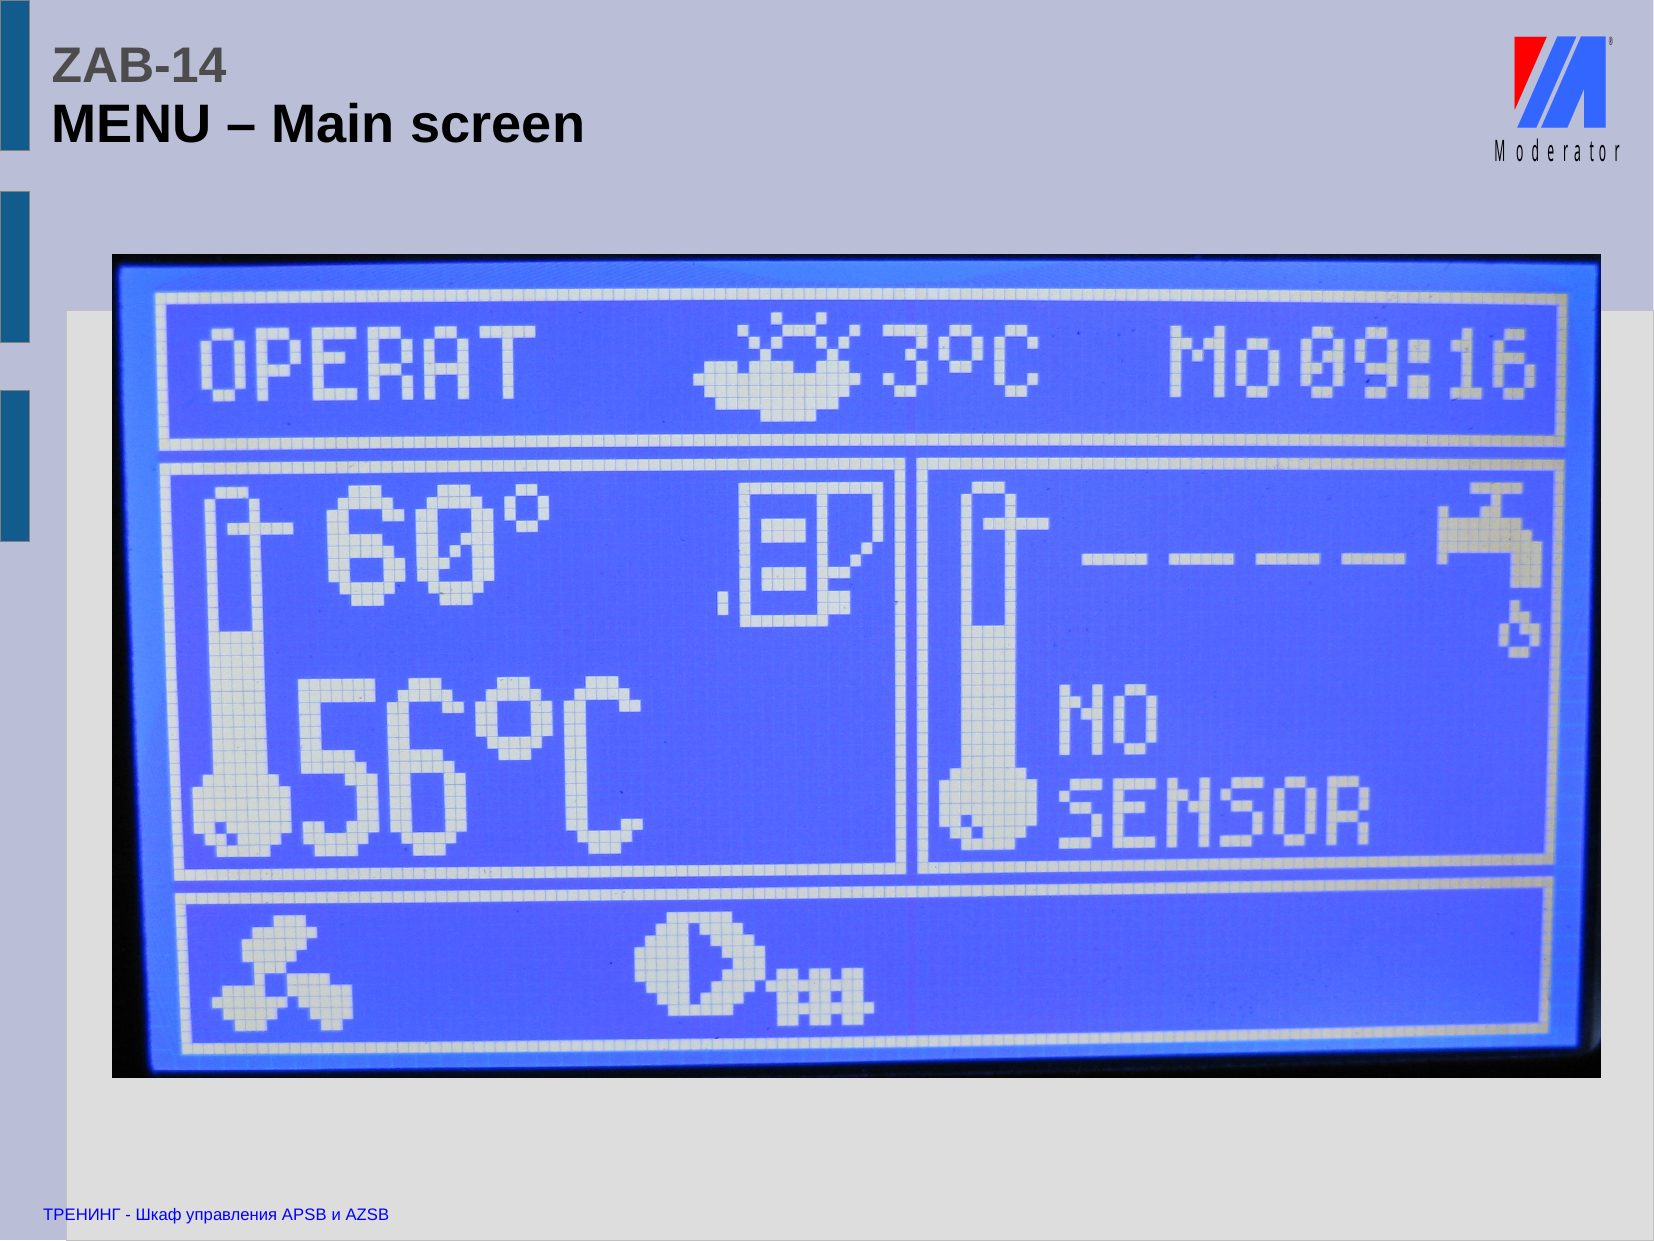

# ZAB-14 МЕNU – Main screen
 ТРЕНИНГ - Шкаф управления APSB и AZSB